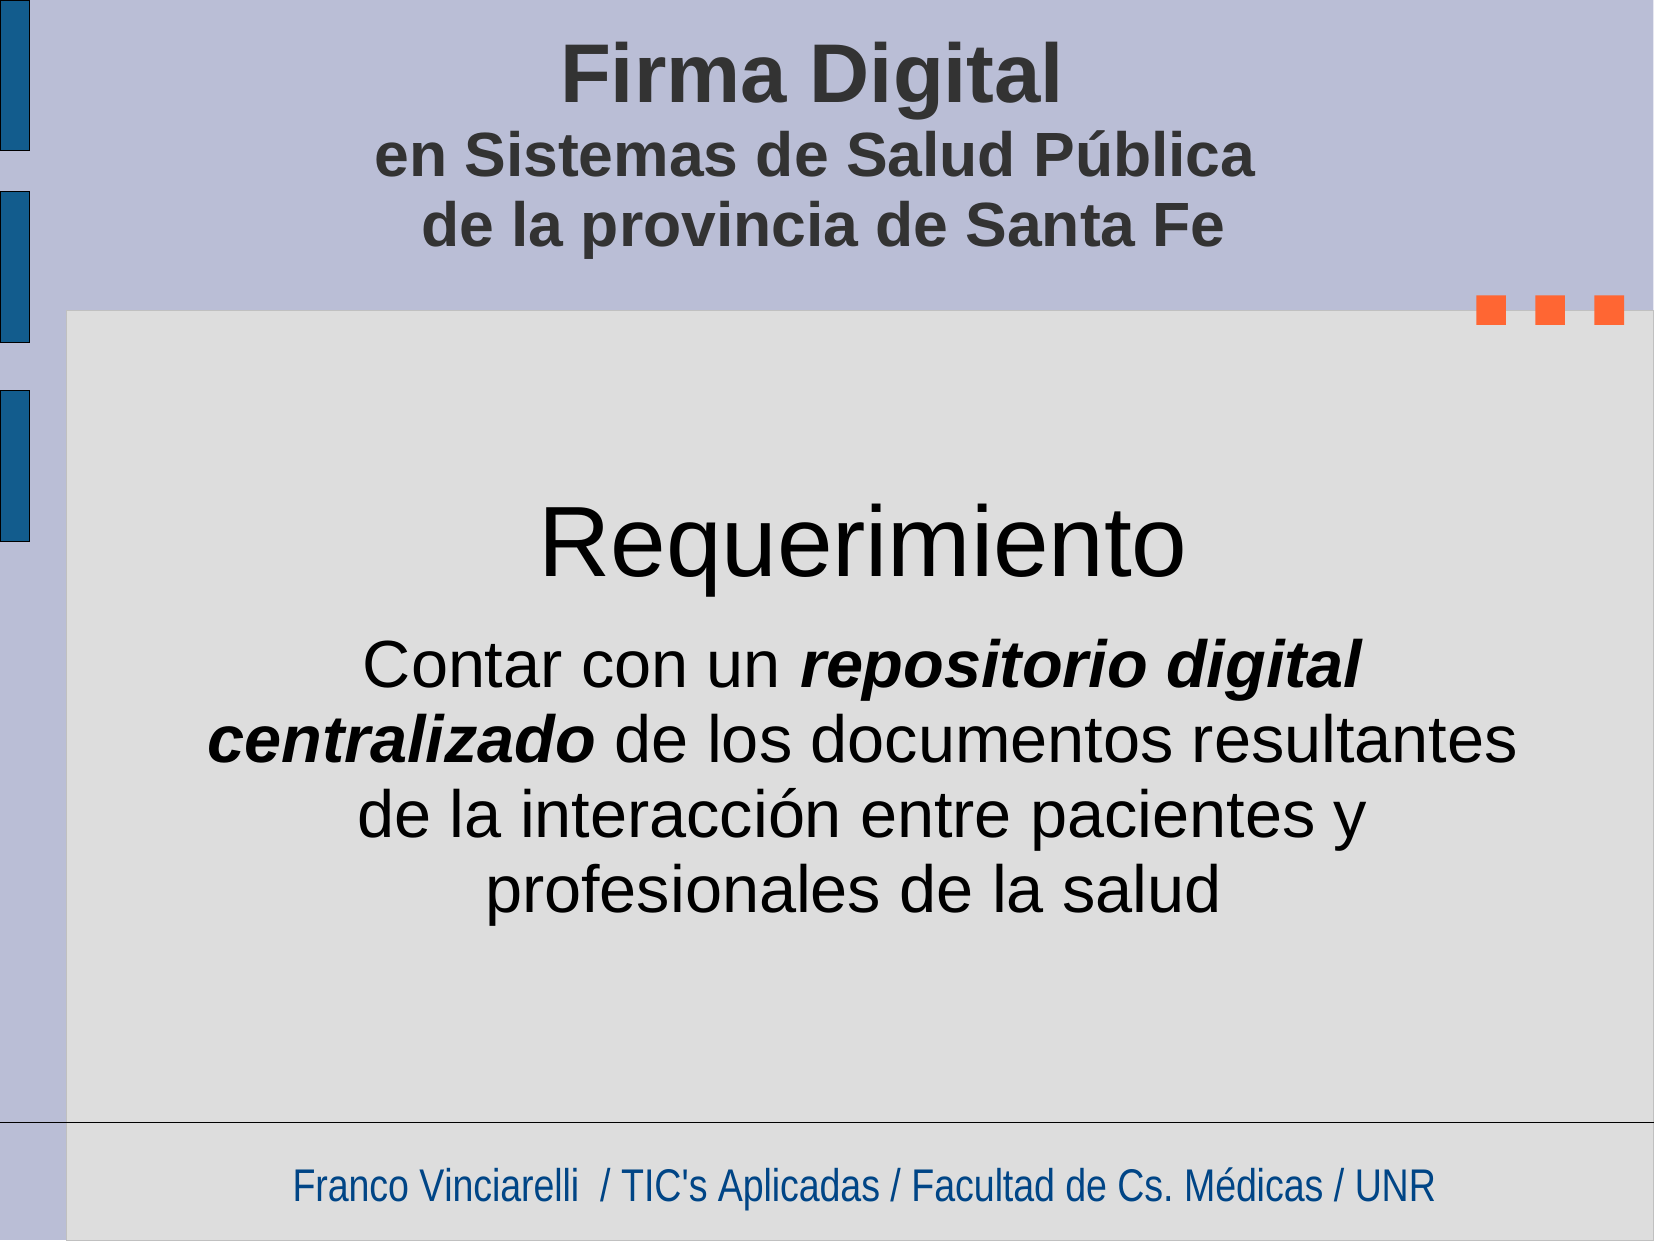

# Firma Digital en Sistemas de Salud Pública de la provincia de Santa Fe
Requerimiento
Contar con un repositorio digital centralizado de los documentos resultantes de la interacción entre pacientes y profesionales de la salud
Franco Vinciarelli / TIC's Aplicadas / Facultad de Cs. Médicas / UNR